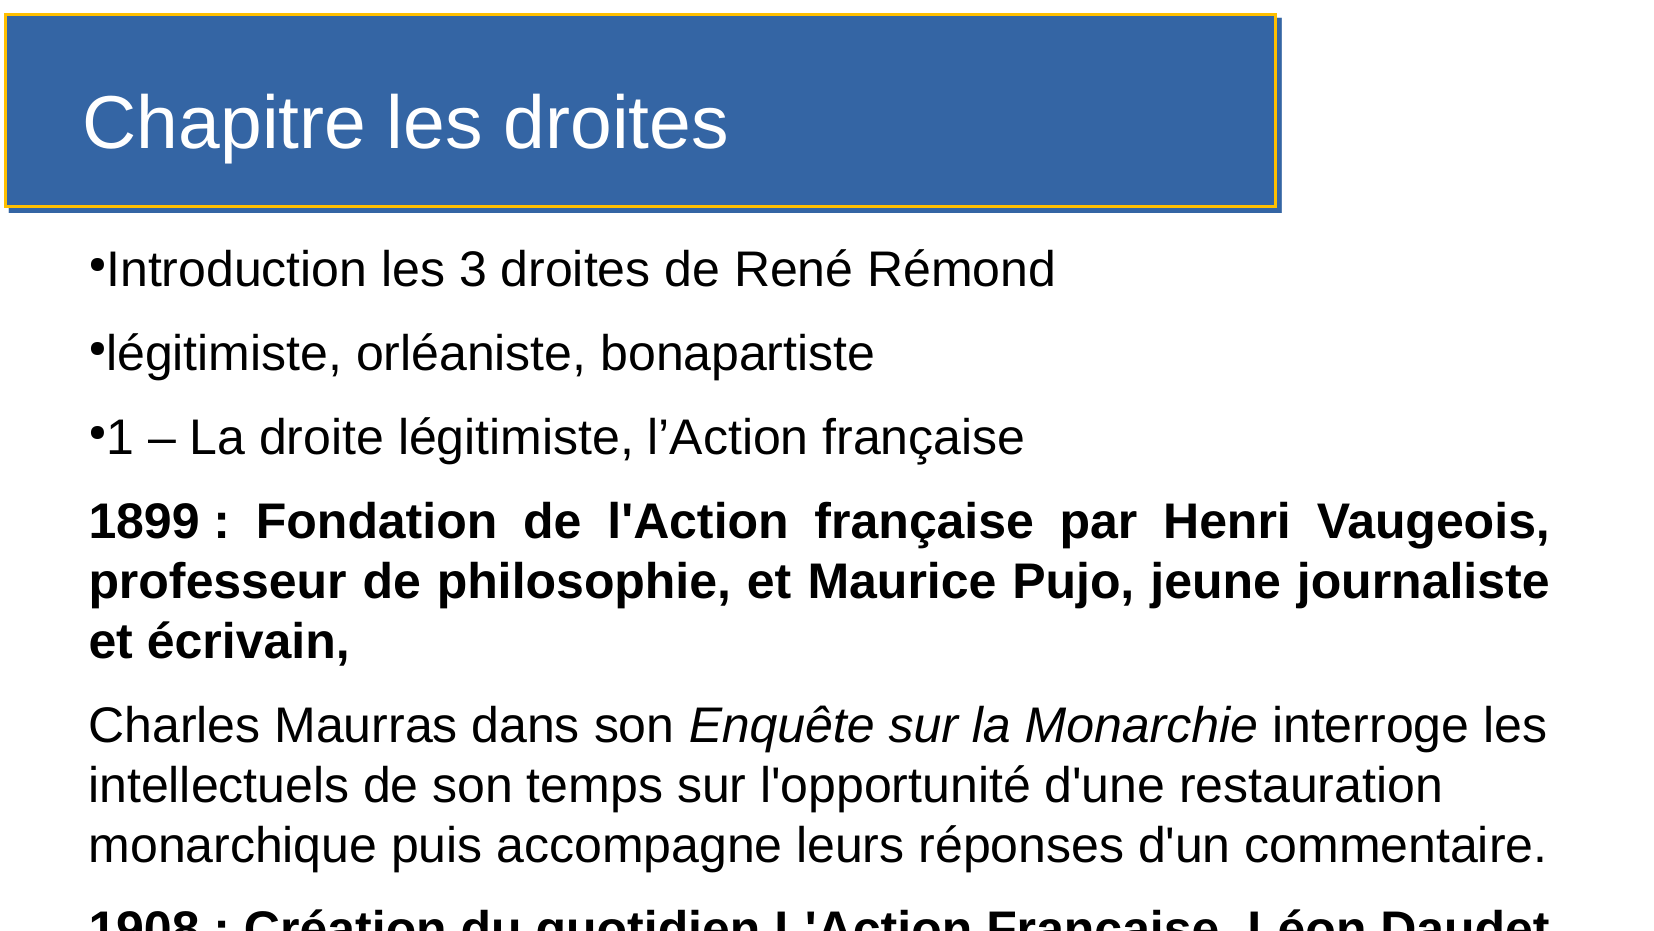

# Chapitre les droites
Introduction les 3 droites de René Rémond
légitimiste, orléaniste, bonapartiste
1 – La droite légitimiste, l’Action française
1899 : Fondation de l'Action française par Henri Vaugeois, professeur de philosophie, et Maurice Pujo, jeune journaliste et écrivain,
Charles Maurras dans son Enquête sur la Monarchie interroge les intellectuels de son temps sur l'opportunité d'une restauration monarchique puis accompagne leurs réponses d'un commentaire.
1908 : Création du quotidien L'Action Française, Léon Daudet